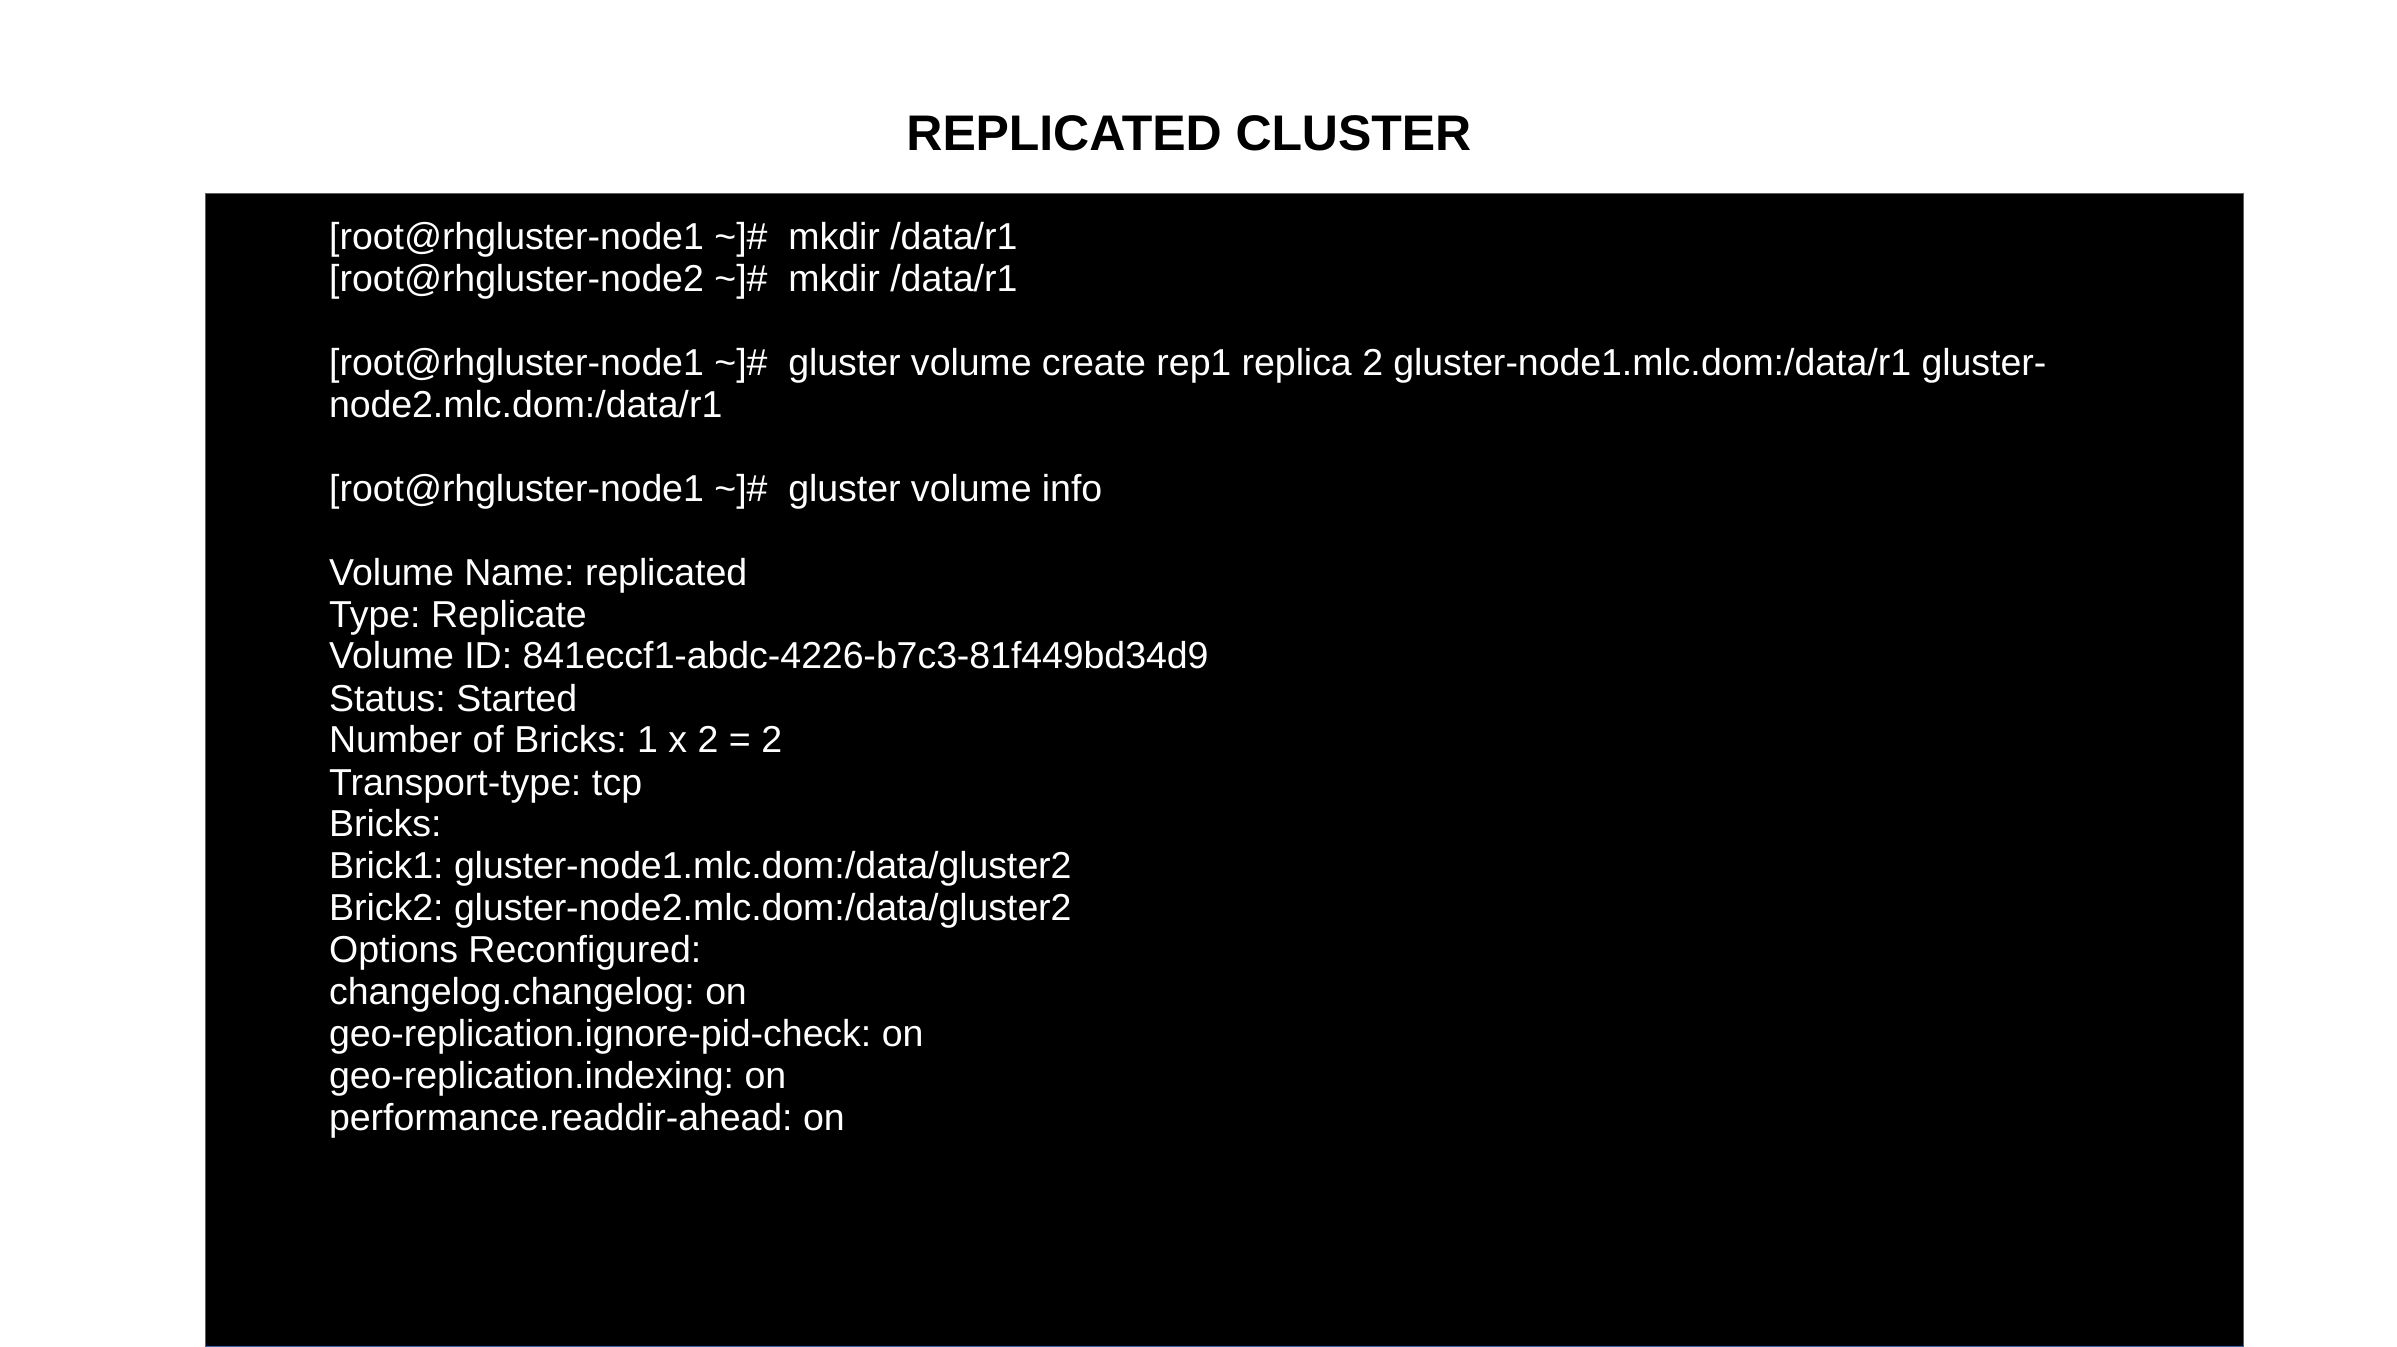

REPLICATED CLUSTER
[root@rhgluster-node1 ~]# mkdir /data/r1
[root@rhgluster-node2 ~]# mkdir /data/r1
[root@rhgluster-node1 ~]# gluster volume create rep1 replica 2 gluster-node1.mlc.dom:/data/r1 gluster-node2.mlc.dom:/data/r1
[root@rhgluster-node1 ~]# gluster volume info
Volume Name: replicated
Type: Replicate
Volume ID: 841eccf1-abdc-4226-b7c3-81f449bd34d9
Status: Started
Number of Bricks: 1 x 2 = 2
Transport-type: tcp
Bricks:
Brick1: gluster-node1.mlc.dom:/data/gluster2
Brick2: gluster-node2.mlc.dom:/data/gluster2
Options Reconfigured:
changelog.changelog: on
geo-replication.ignore-pid-check: on
geo-replication.indexing: on
performance.readdir-ahead: on
DISTRIBUTED VOLUME